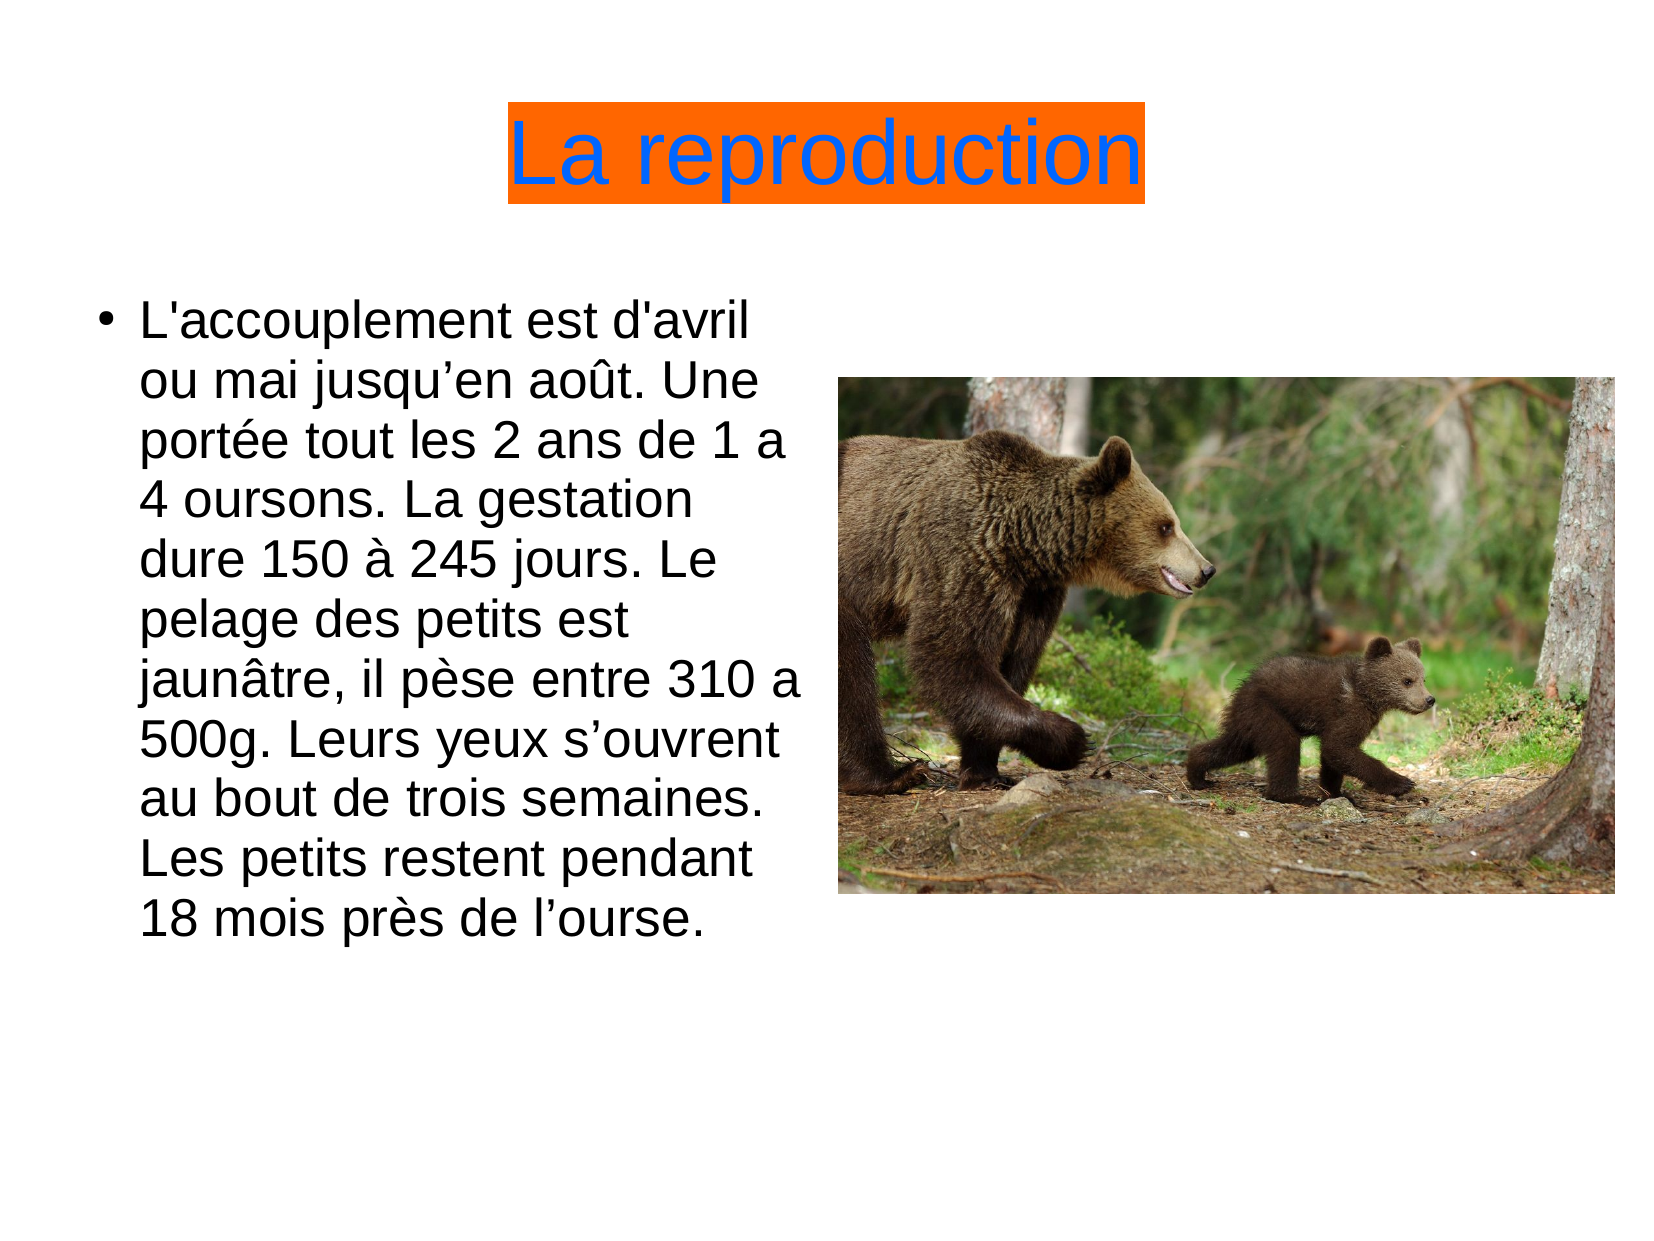

# La reproduction
L'accouplement est d'avril ou mai jusqu’en août. Une portée tout les 2 ans de 1 a 4 oursons. La gestation dure 150 à 245 jours. Le pelage des petits est jaunâtre, il pèse entre 310 a 500g. Leurs yeux s’ouvrent au bout de trois semaines. Les petits restent pendant 18 mois près de l’ourse.